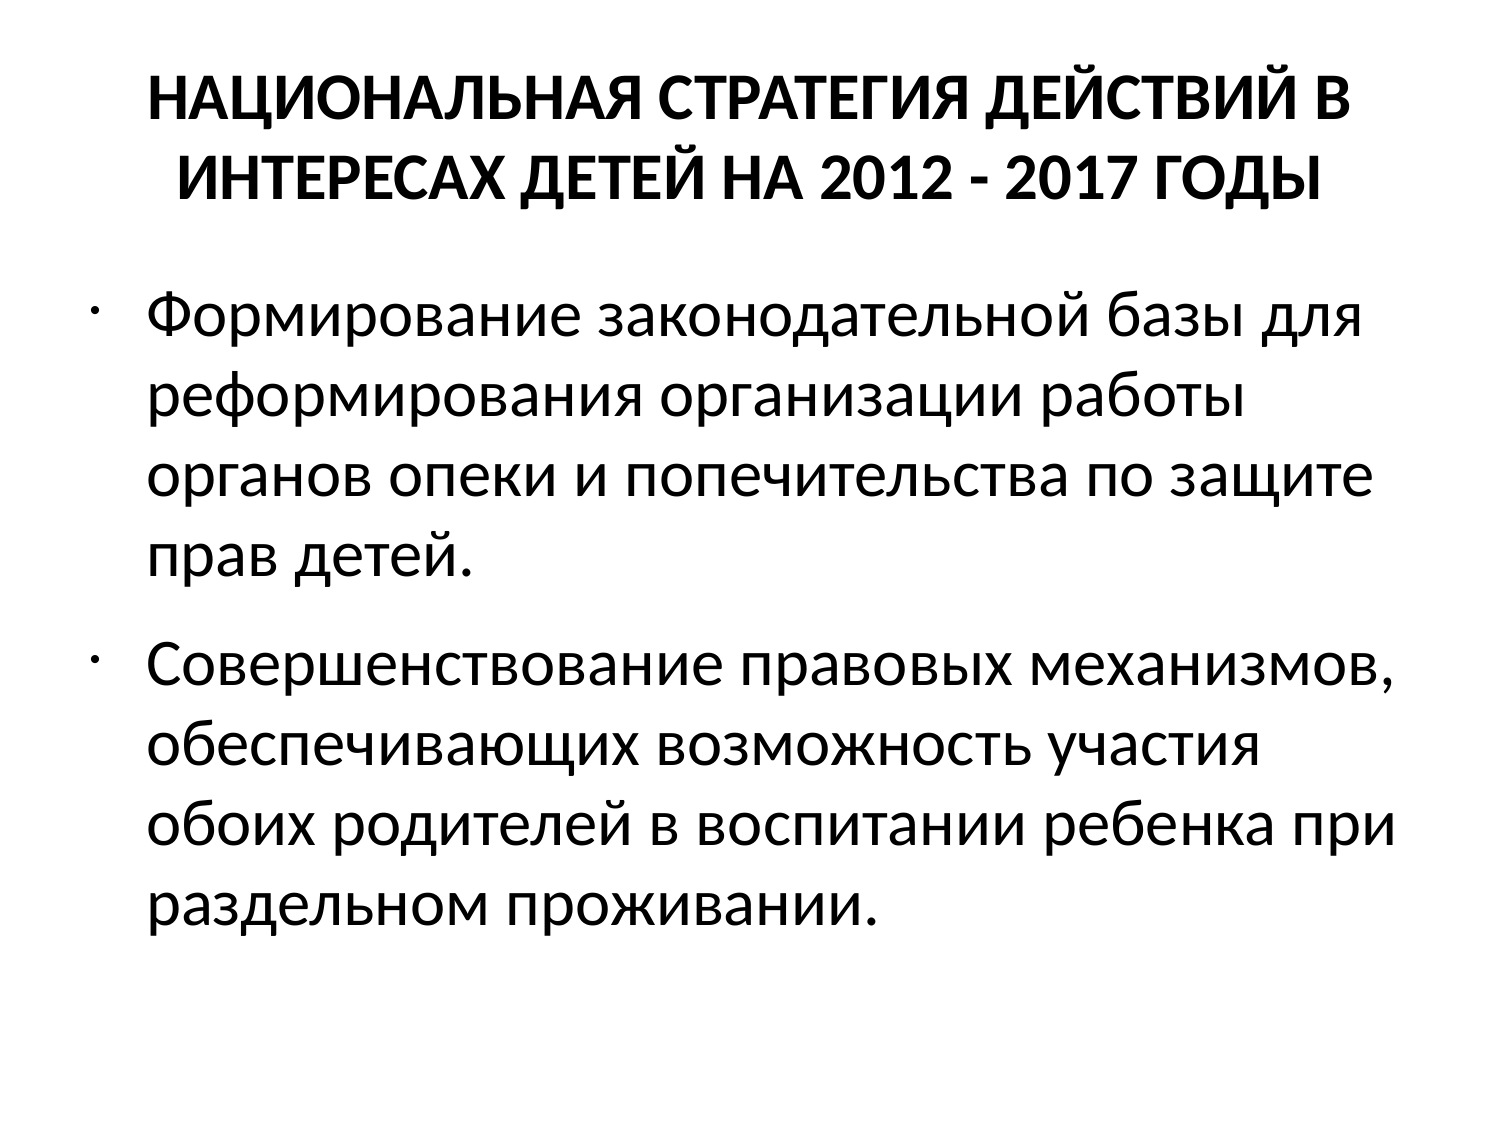

# НАЦИОНАЛЬНАЯ СТРАТЕГИЯ ДЕЙСТВИЙ В ИНТЕРЕСАХ ДЕТЕЙ НА 2012 - 2017 ГОДЫ
Формирование законодательной базы для реформирования организации работы органов опеки и попечительства по защите прав детей.
Совершенствование правовых механизмов, обеспечивающих возможность участия обоих родителей в воспитании ребенка при раздельном проживании.